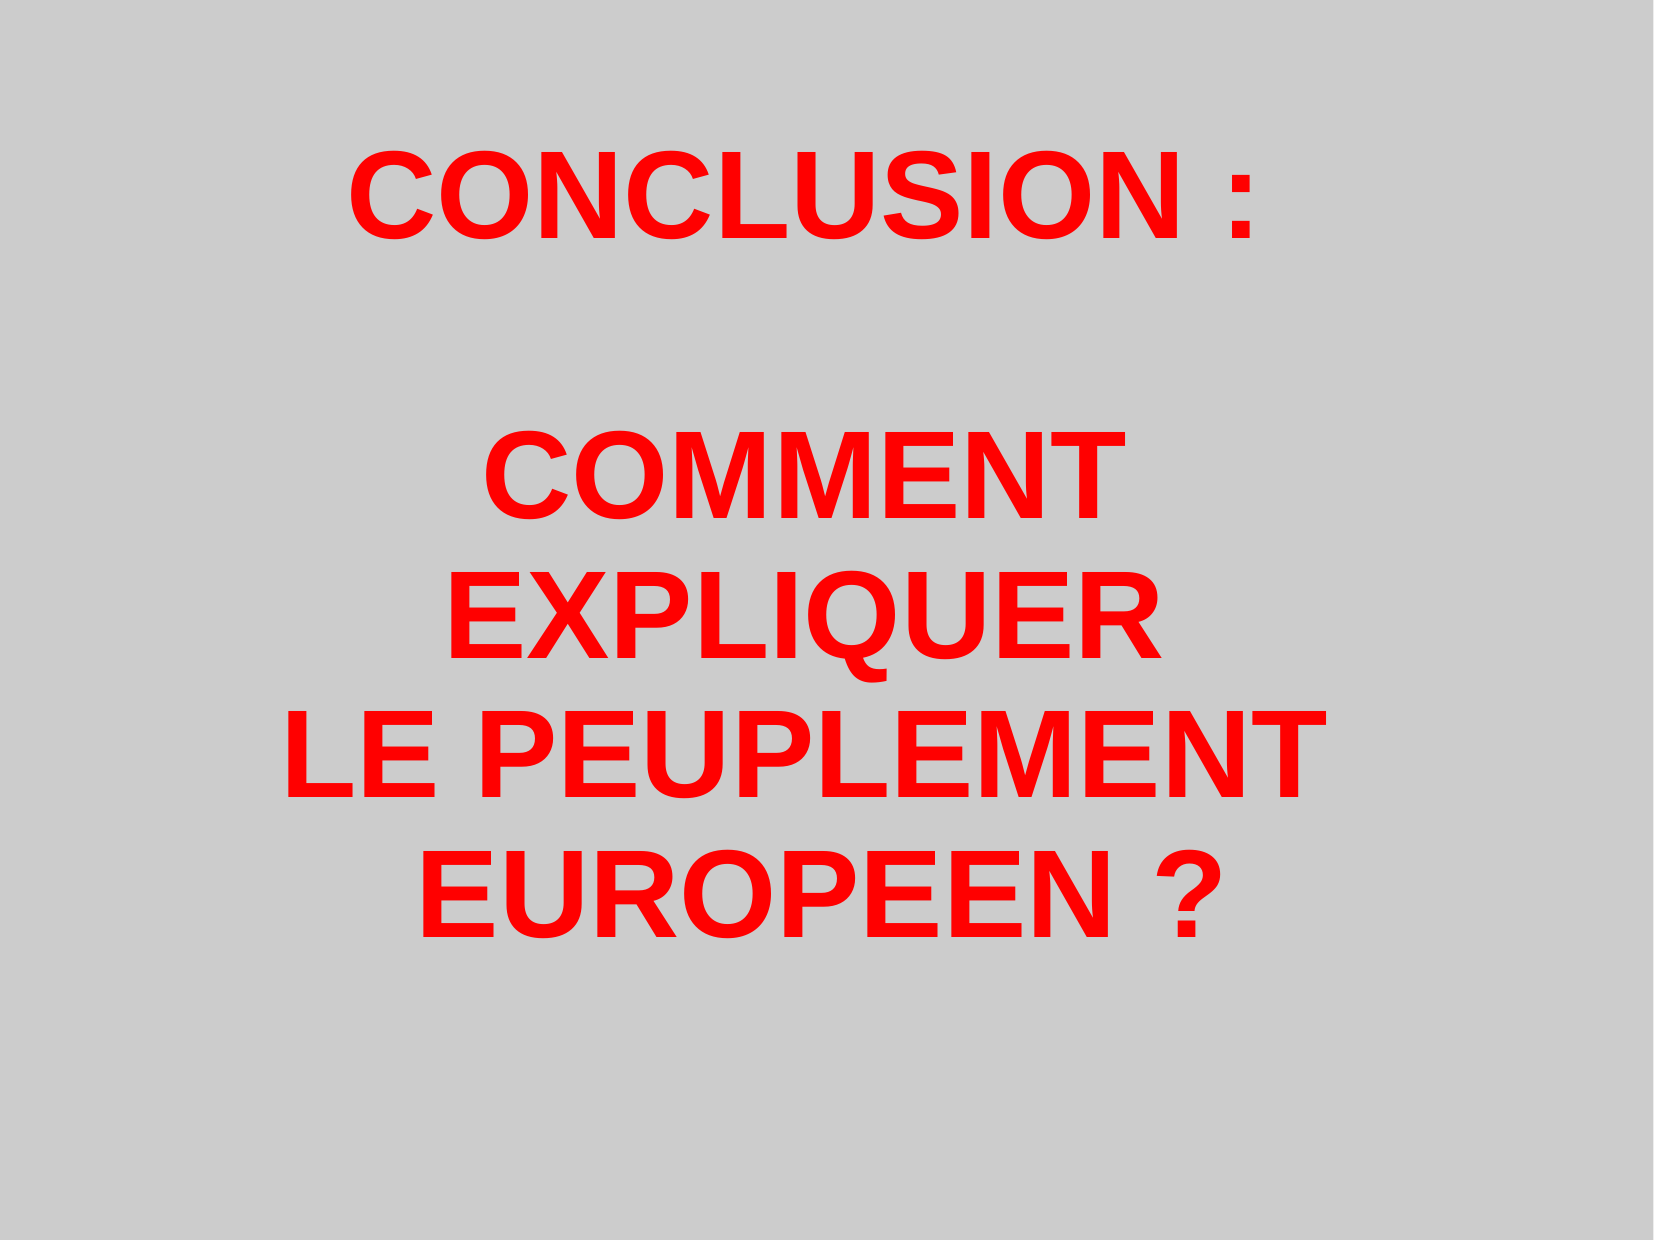

CONCLUSION :
COMMENT
 EXPLIQUER
LE PEUPLEMENT
 EUROPEEN ?